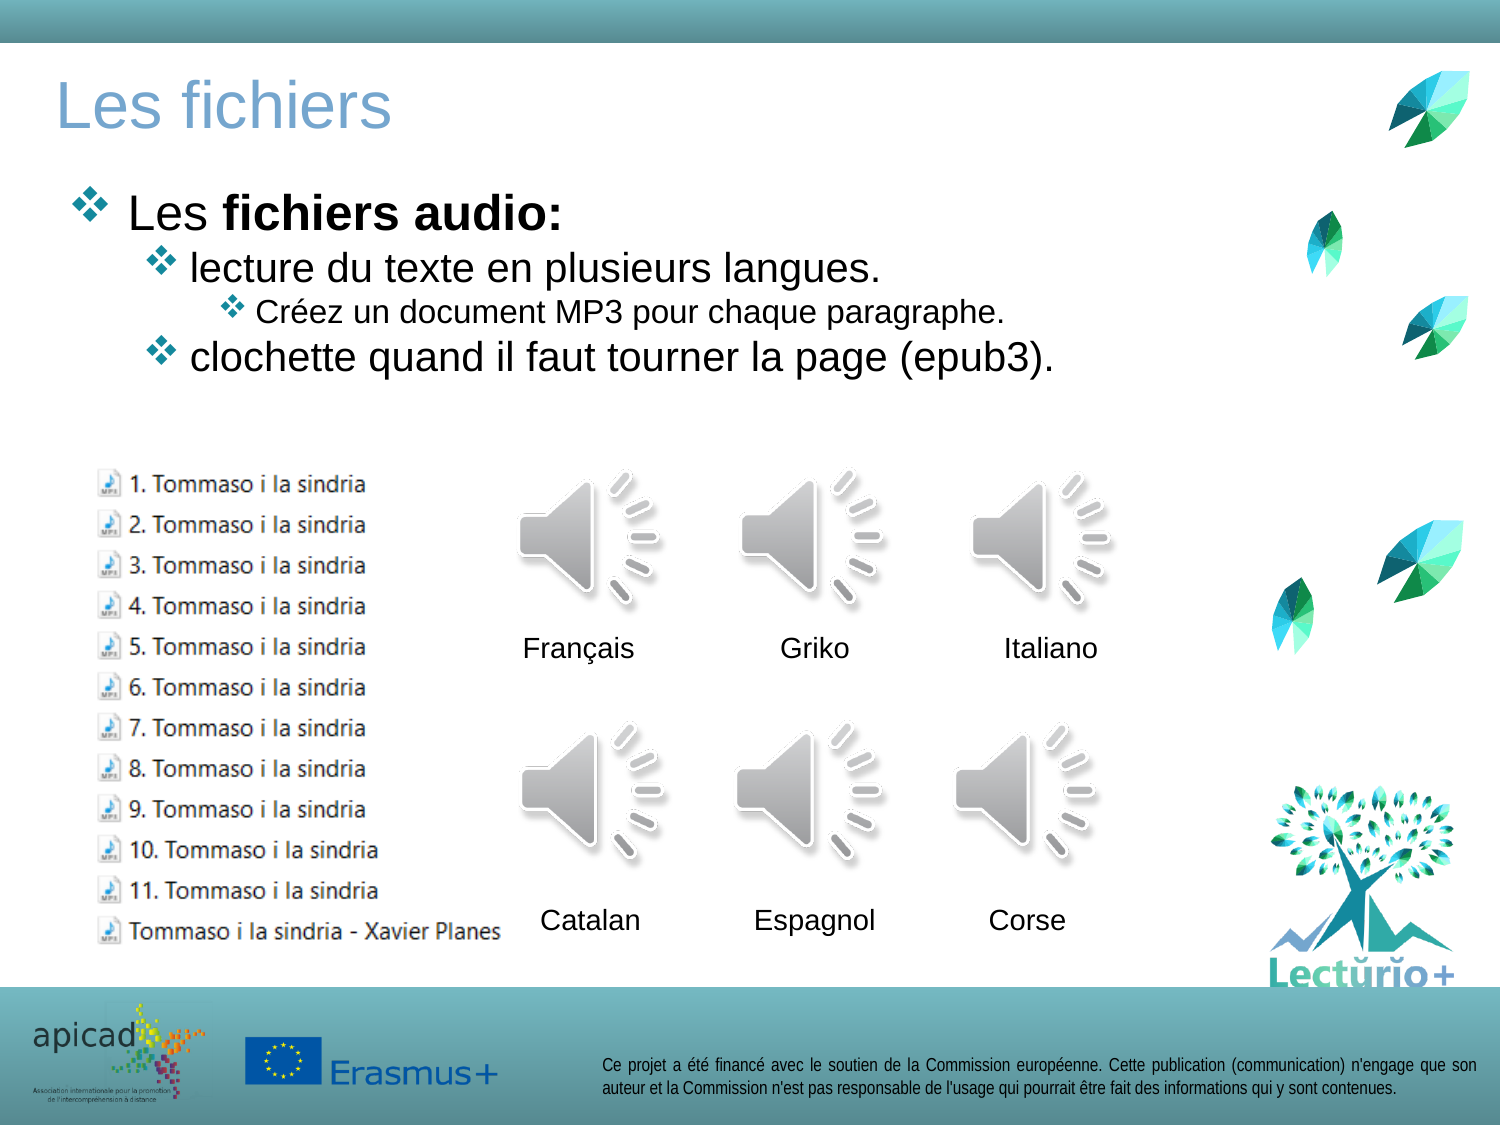

Les fichiers
 Les fichiers audio:
lecture du texte en plusieurs langues.
Créez un document MP3 pour chaque paragraphe.
clochette quand il faut tourner la page (epub3).
Français
Griko
Italiano
Catalan
Espagnol
Corse
Ce projet a été financé avec le soutien de la Commission européenne. Cette publication (communication) n'engage que son auteur et la Commission n'est pas responsable de l'usage qui pourrait être fait des informations qui y sont contenues.